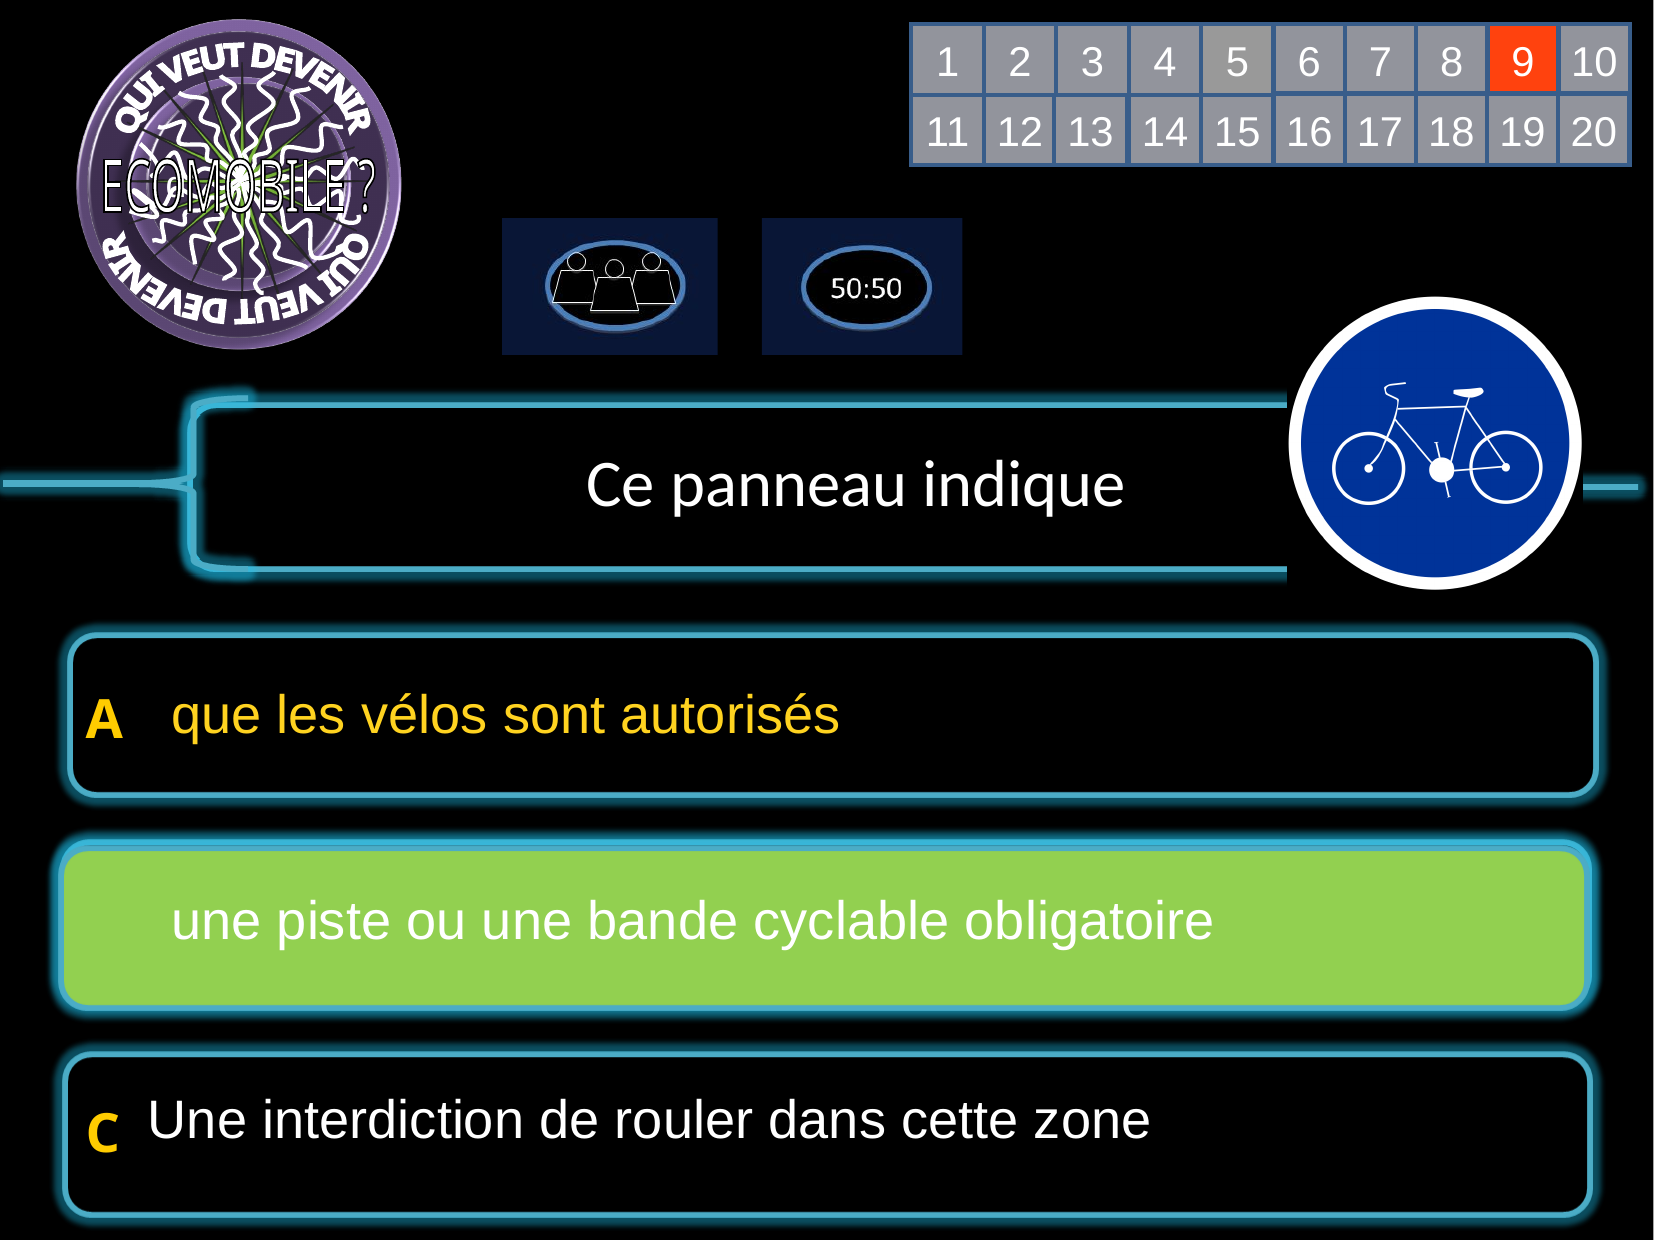

1
2
3
4
5
6
7
8
9
10
16
17
18
19
20
11
12
13
14
15
# Ce panneau indique
que les vélos sont autorisés
une piste ou une bande cyclable obligatoire
Une interdiction de rouler dans cette zone